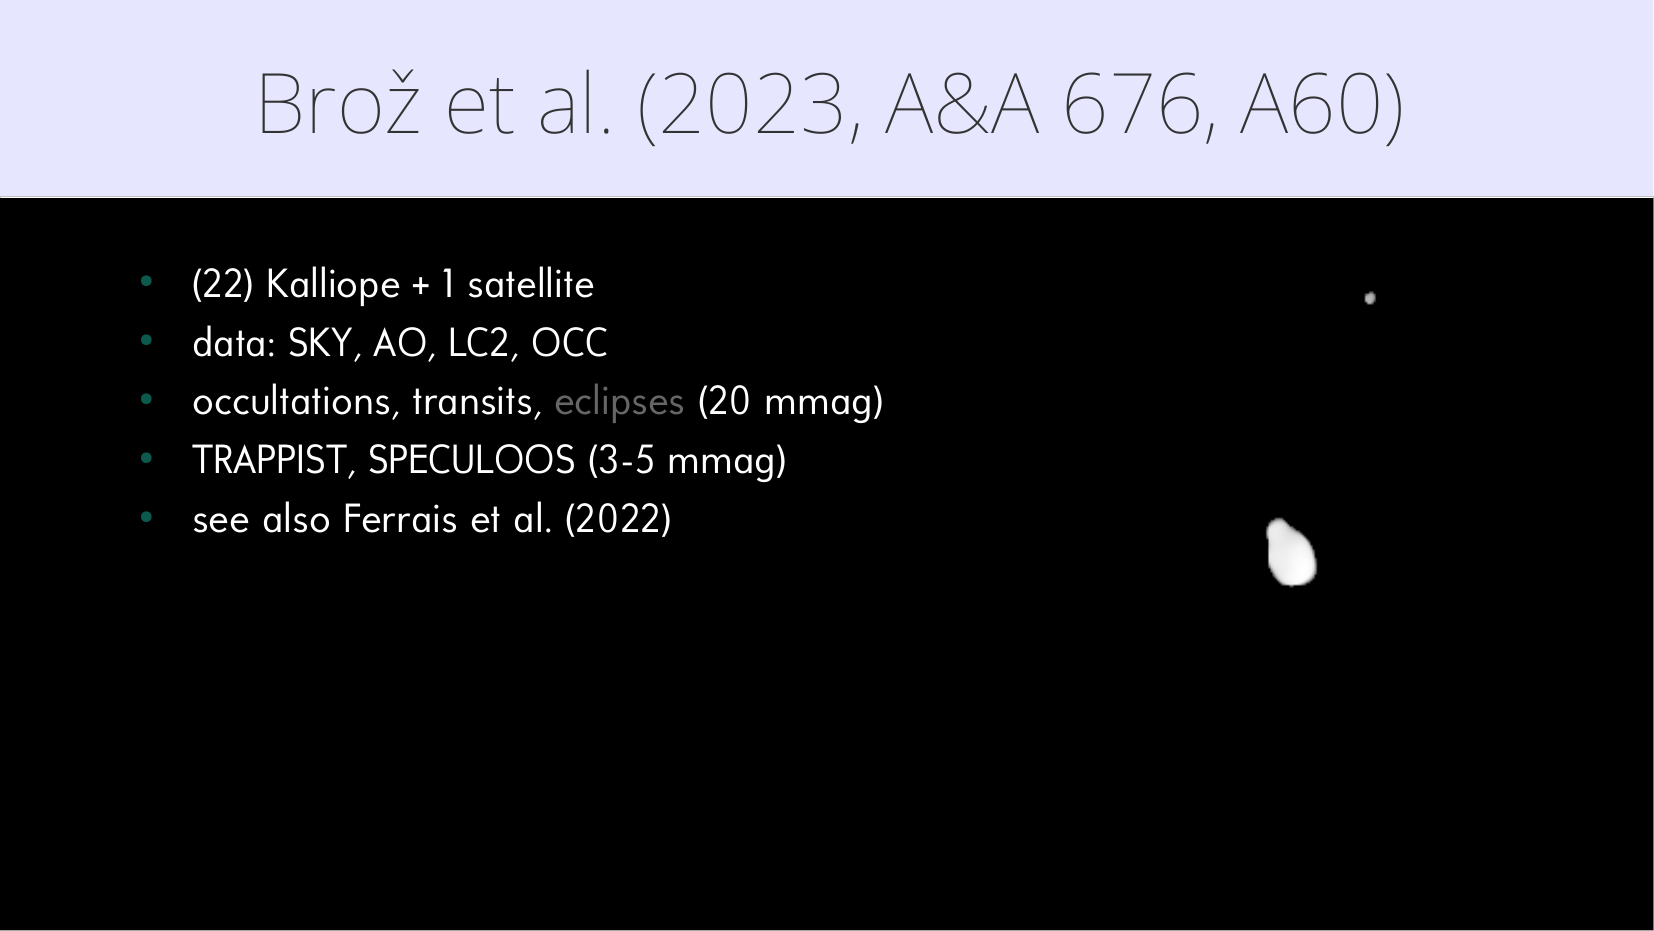

# Brož et al. (2023, A&A 676, A60)
(22) Kalliope + 1 satellite
data: SKY, AO, LC2, OCC
occultations, transits, eclipses (20 mmag)
TRAPPIST, SPECULOOS (3-5 mmag)
see also Ferrais et al. (2022)